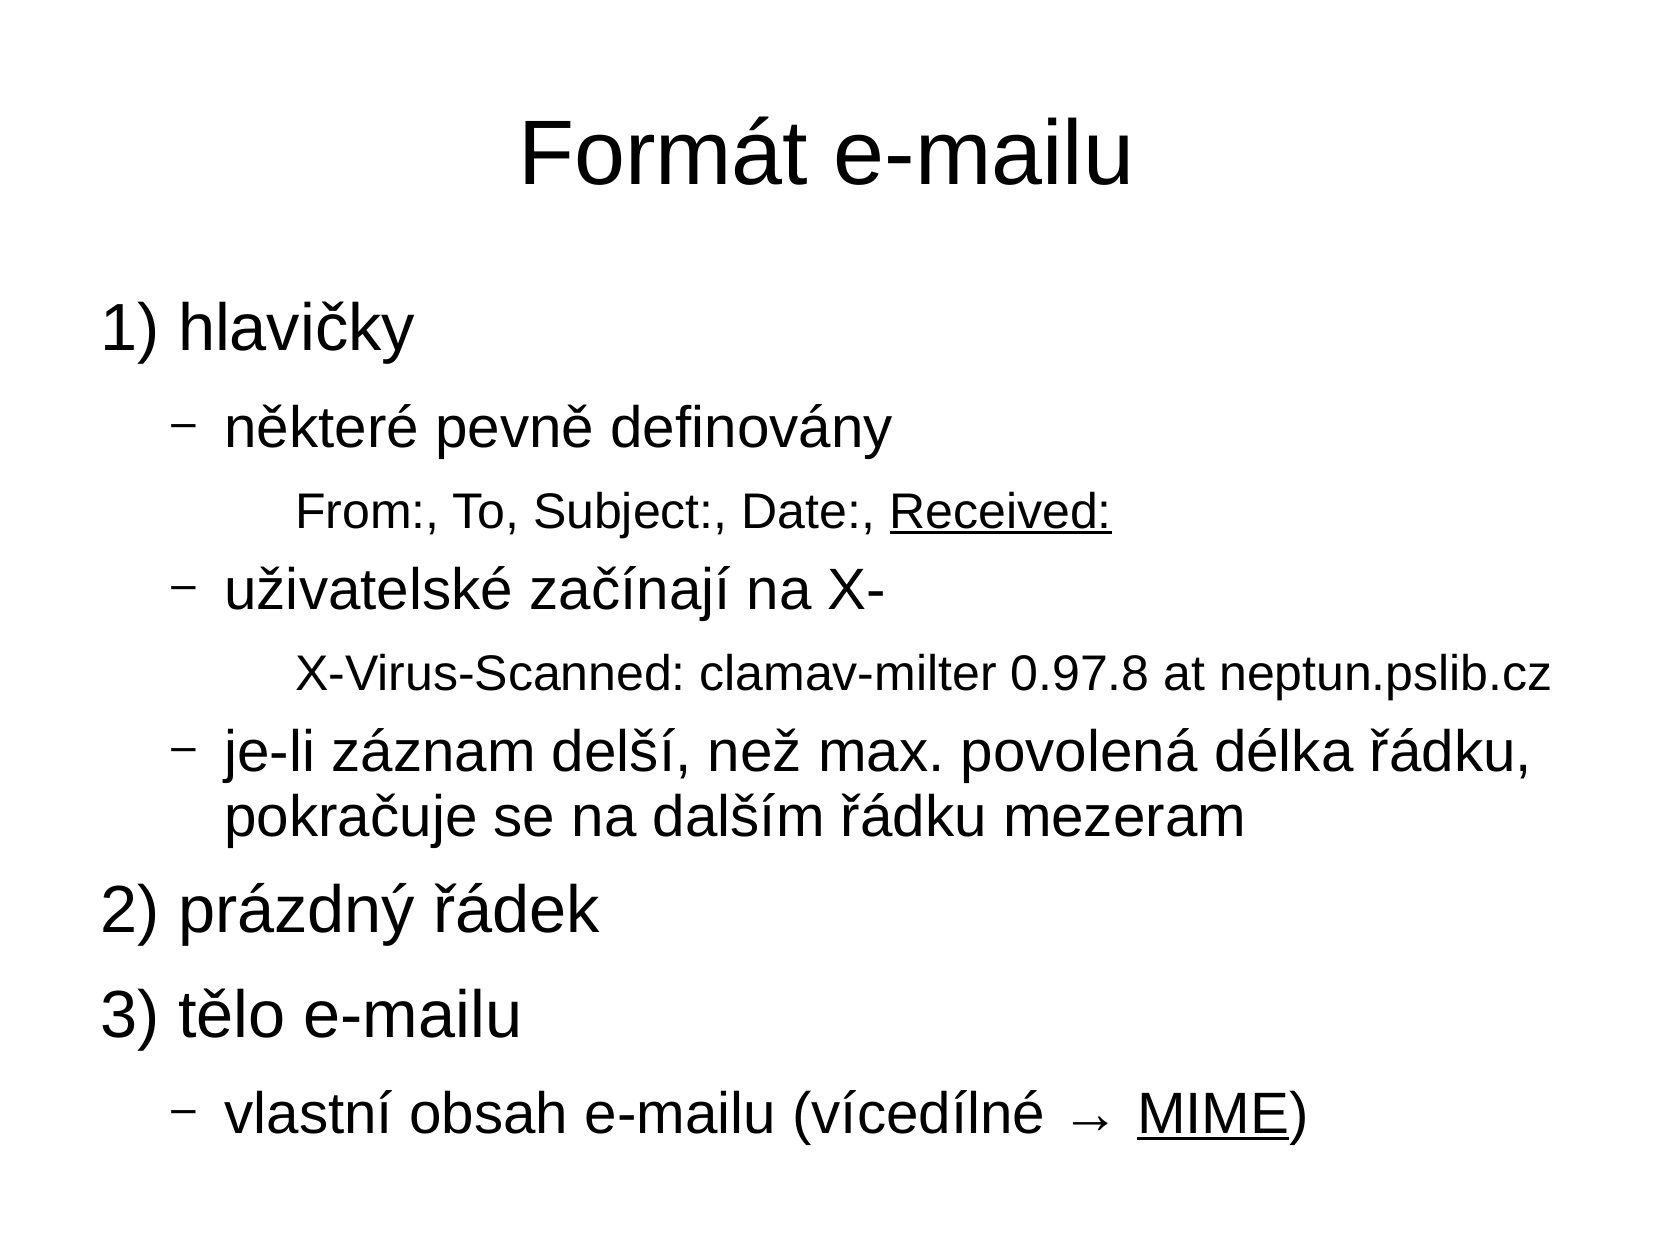

# Formát e-mailu
 hlavičky
některé pevně definovány
From:, To, Subject:, Date:, Received:
uživatelské začínají na X-
X-Virus-Scanned: clamav-milter 0.97.8 at neptun.pslib.cz
je-li záznam delší, než max. povolená délka řádku, pokračuje se na dalším řádku mezeram
 prázdný řádek
 tělo e-mailu
vlastní obsah e-mailu (vícedílné → MIME)